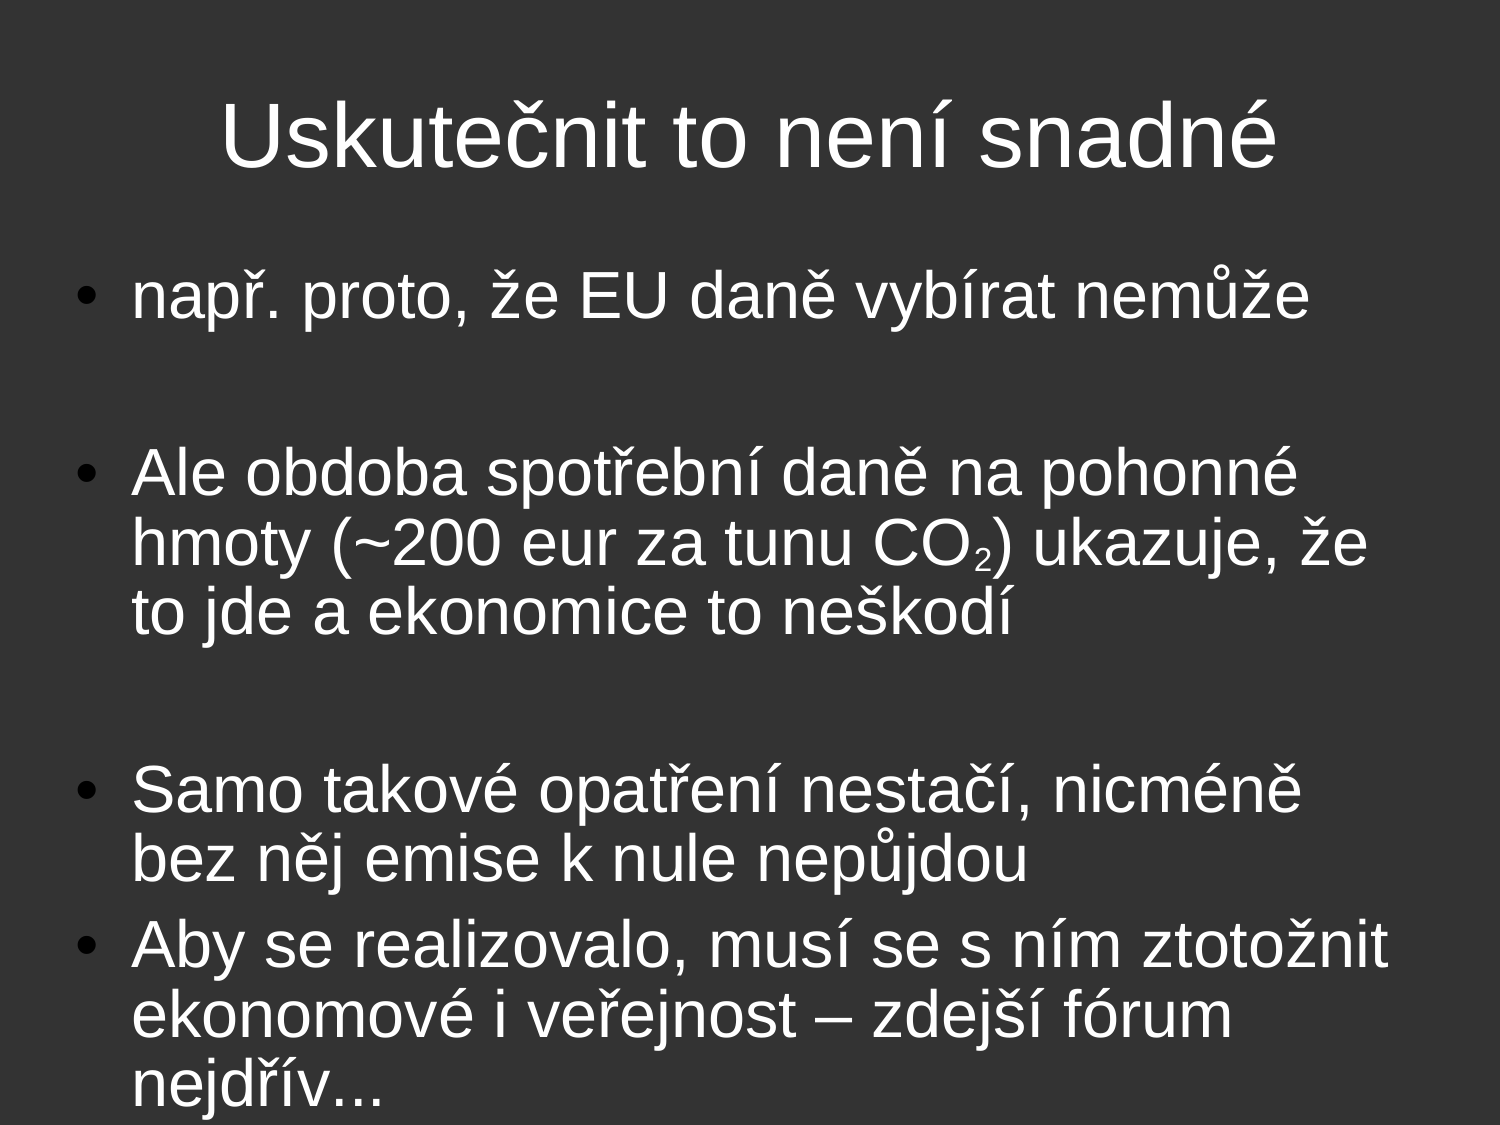

# Uskutečnit to není snadné
např. proto, že EU daně vybírat nemůže
Ale obdoba spotřební daně na pohonné hmoty (~200 eur za tunu CO2) ukazuje, že to jde a ekonomice to neškodí
Samo takové opatření nestačí, nicméně bez něj emise k nule nepůjdou
Aby se realizovalo, musí se s ním ztotožnit ekonomové i veřejnost – zdejší fórum nejdřív...